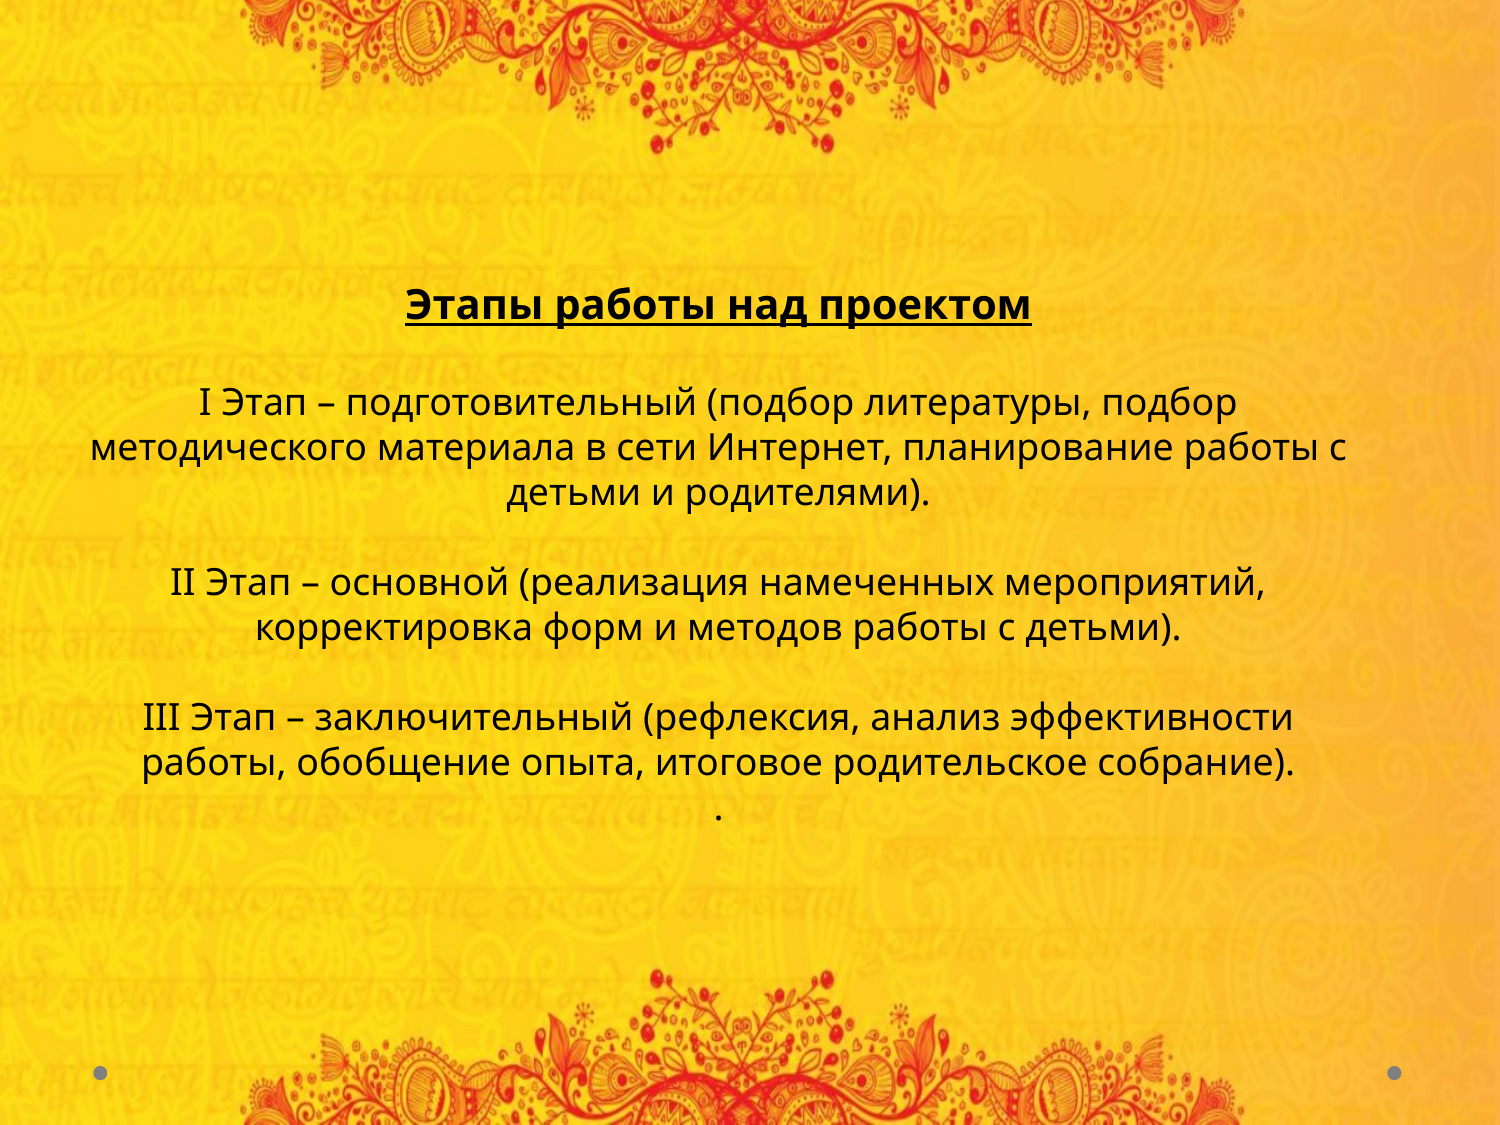

Этапы работы над проектом
I Этап – подготовительный (подбор литературы, подбор методического материала в сети Интернет, планирование работы с детьми и родителями).
II Этап – основной (реализация намеченных мероприятий, корректировка форм и методов работы с детьми).
III Этап – заключительный (рефлексия, анализ эффективности работы, обобщение опыта, итоговое родительское собрание).
.